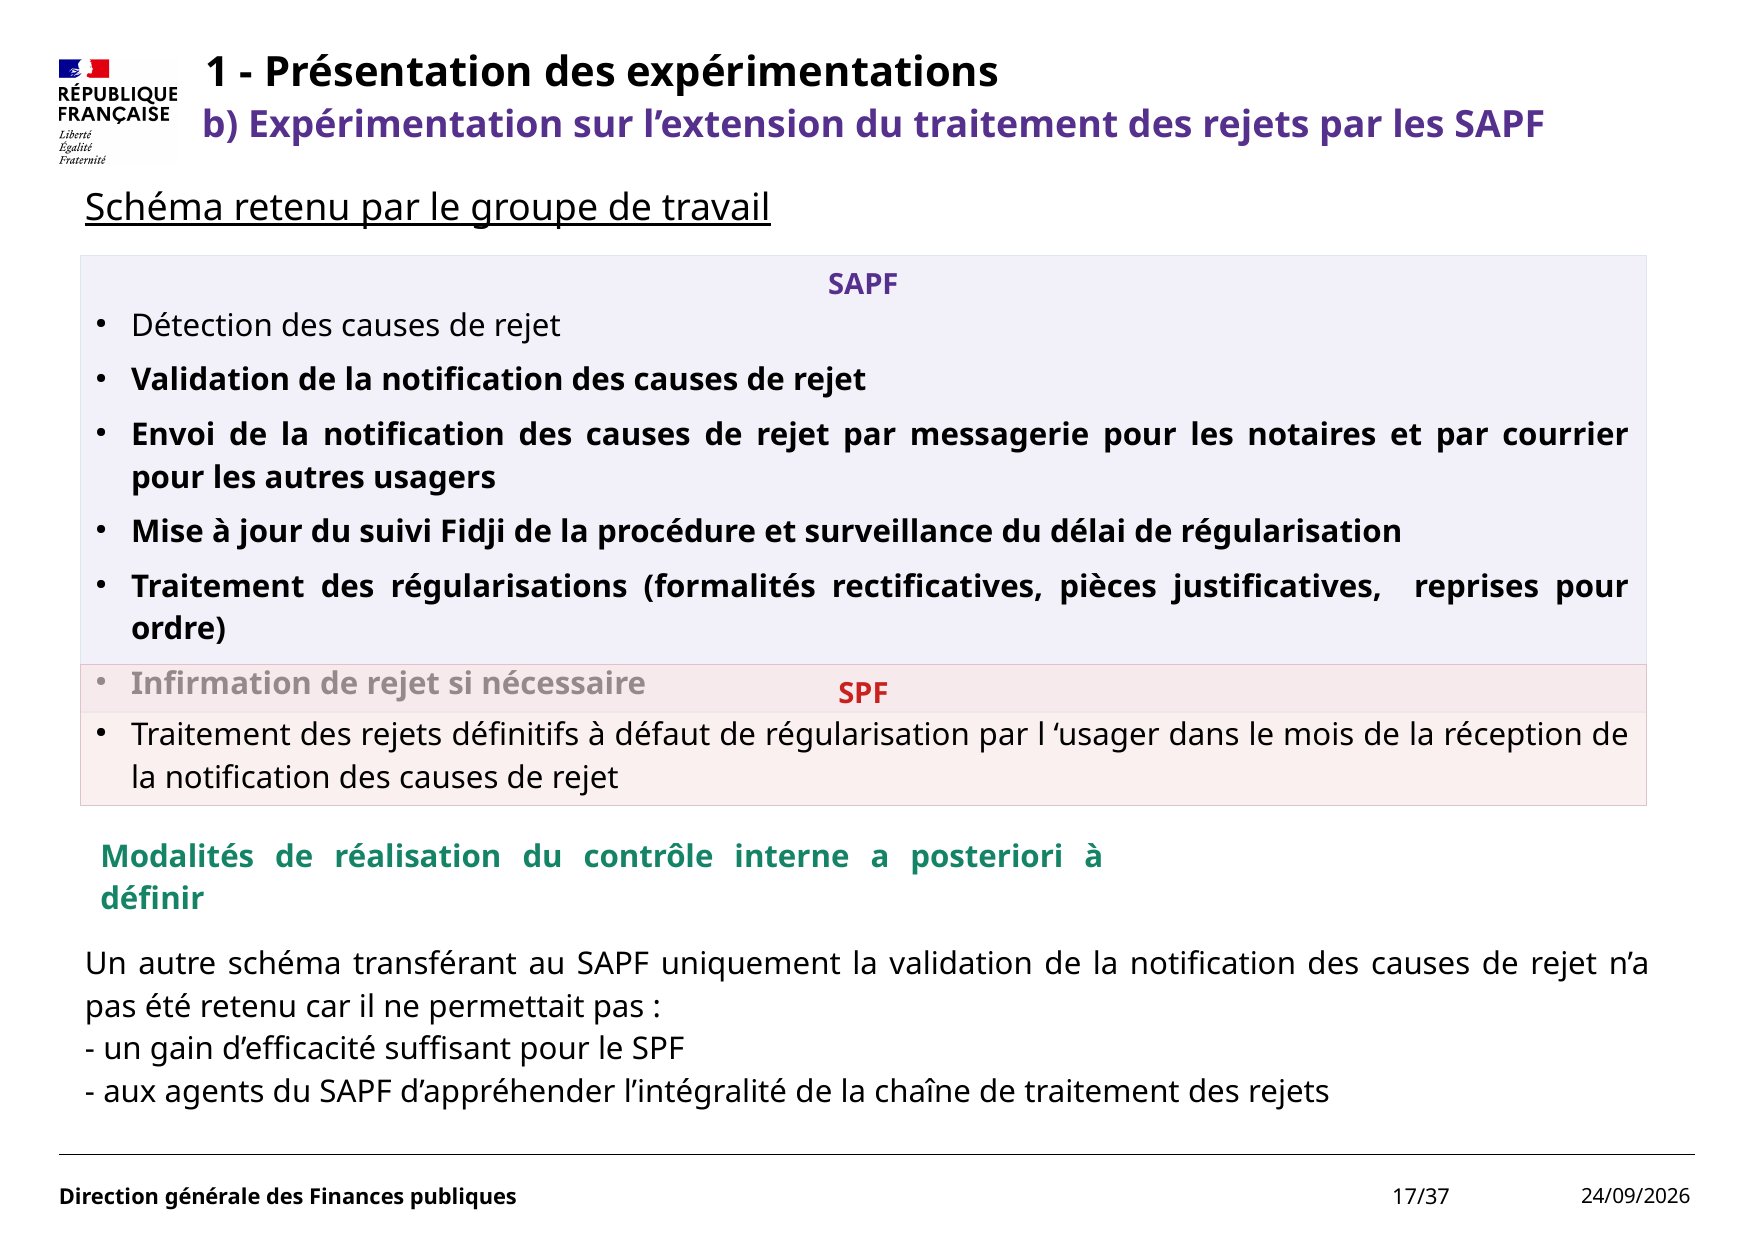

1 - Présentation des expérimentations
b) Expérimentation sur l’extension du traitement des rejets par les SAPF
Schéma retenu par le groupe de travail
SAPF
Détection des causes de rejet
Validation de la notification des causes de rejet
Envoi de la notification des causes de rejet par messagerie pour les notaires et par courrier pour les autres usagers
Mise à jour du suivi Fidji de la procédure et surveillance du délai de régularisation
Traitement des régularisations (formalités rectificatives, pièces justificatives, reprises pour ordre)
Infirmation de rejet si nécessaire
SPF
Traitement des rejets définitifs à défaut de régularisation par l ‘usager dans le mois de la réception de la notification des causes de rejet
Modalités de réalisation du contrôle interne a posteriori à définir
Un autre schéma transférant au SAPF uniquement la validation de la notification des causes de rejet n’a pas été retenu car il ne permettait pas :
- un gain d’efficacité suffisant pour le SPF
- aux agents du SAPF d’appréhender l’intégralité de la chaîne de traitement des rejets